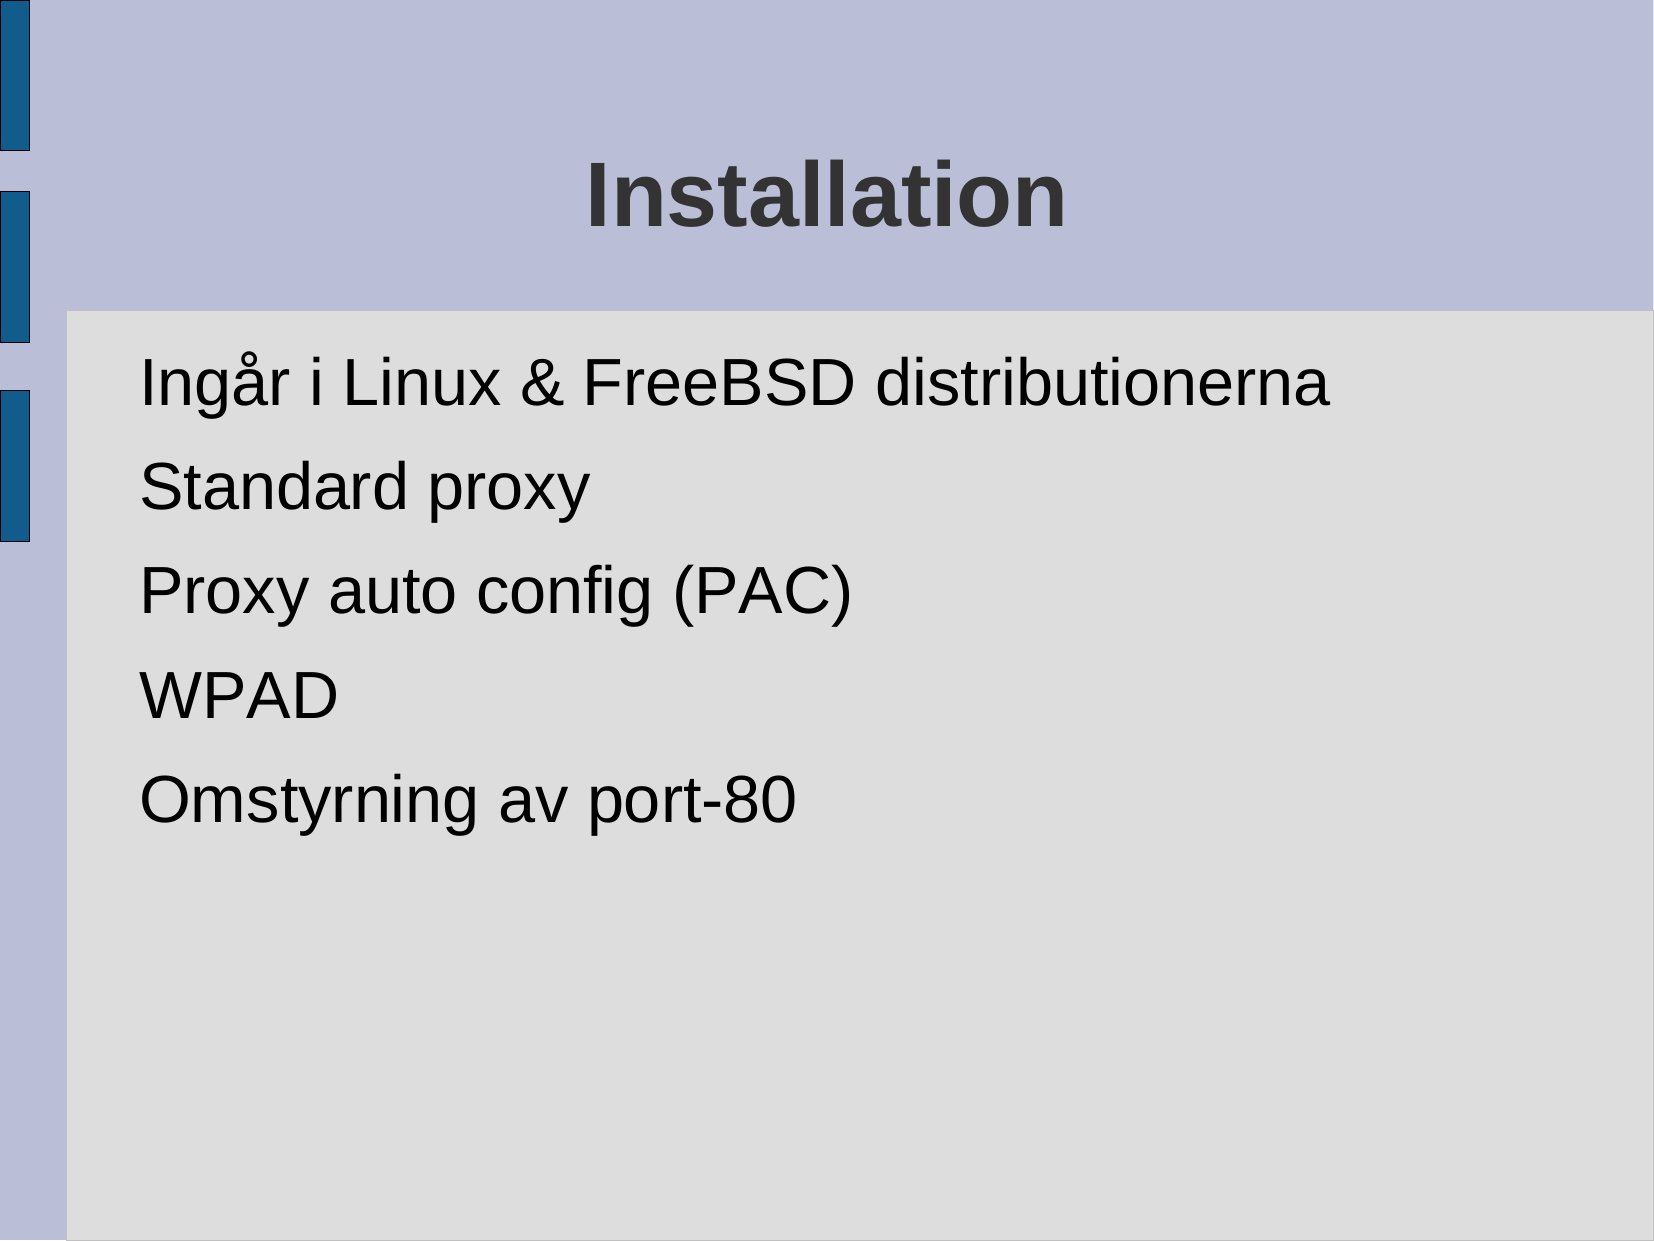

# Installation
Ingår i Linux & FreeBSD distributionerna
Standard proxy
Proxy auto config (PAC)
WPAD
Omstyrning av port-80